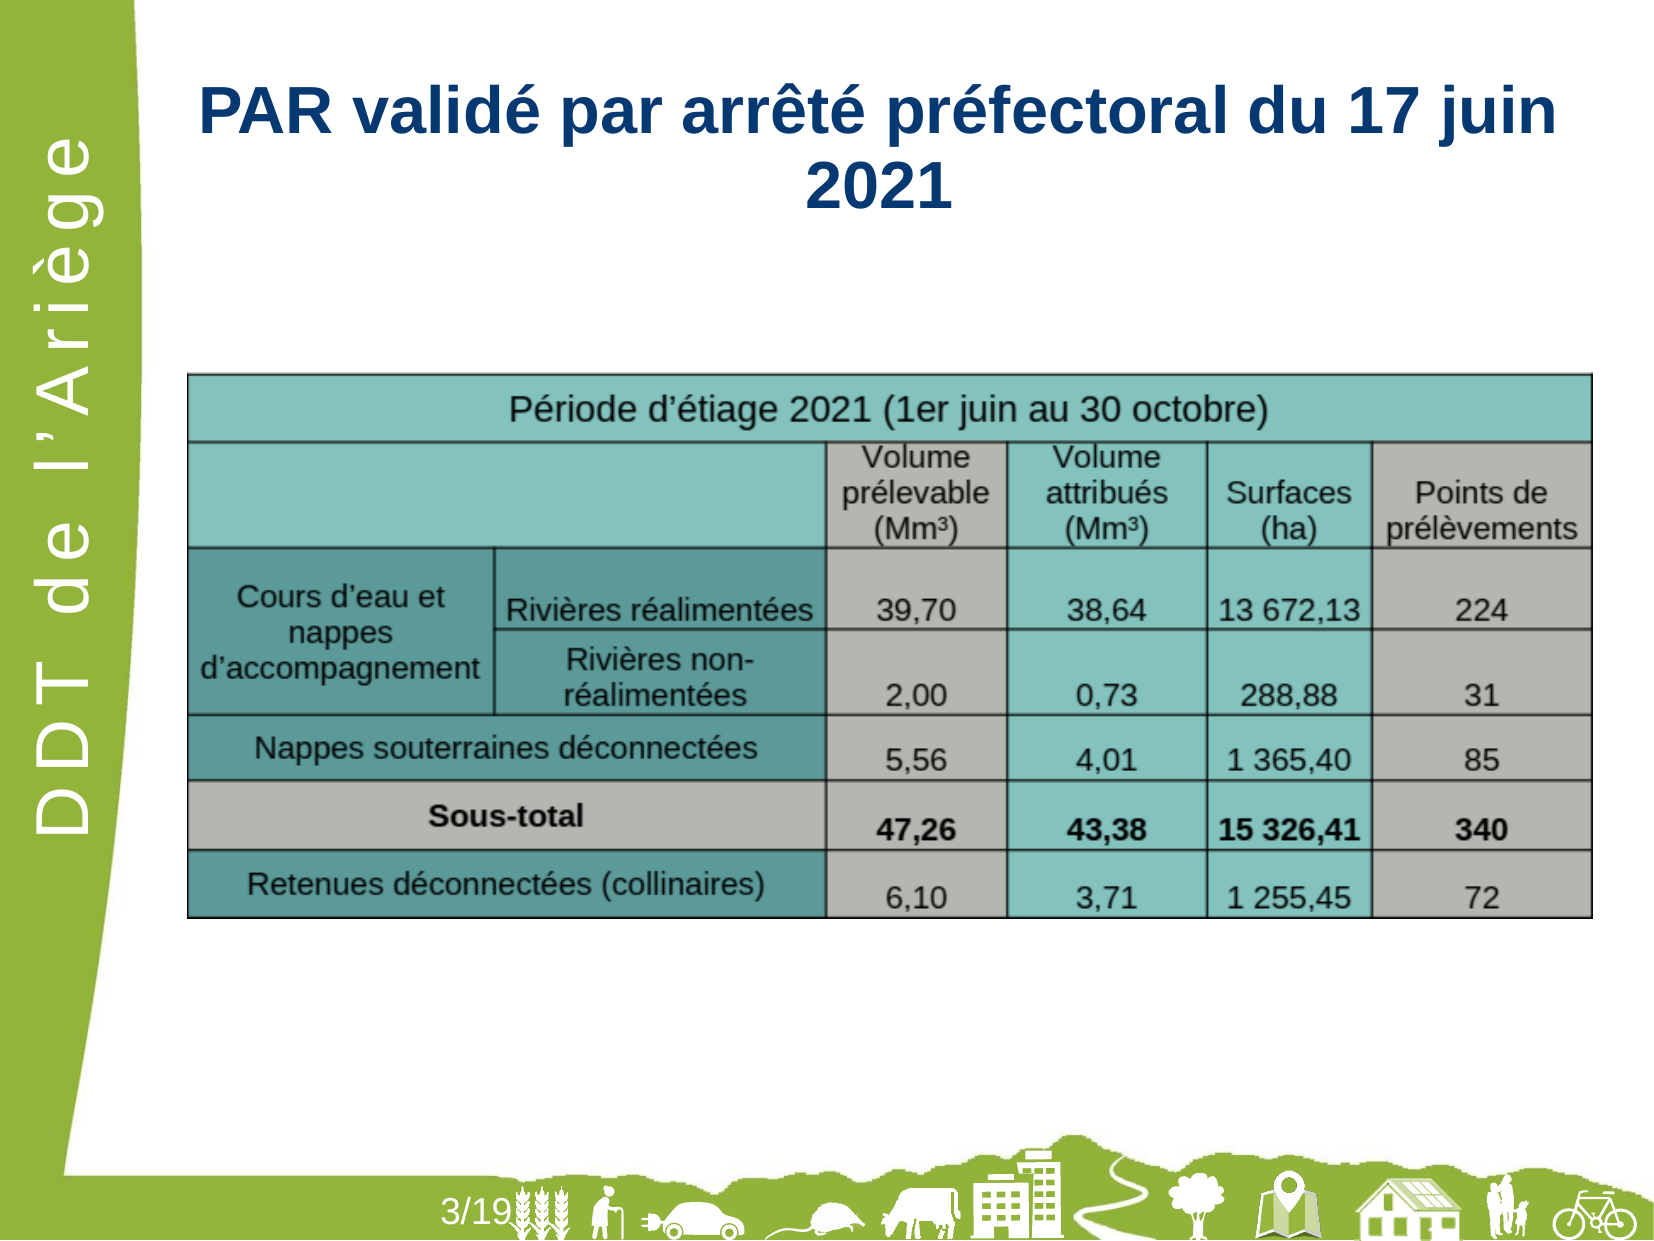

# PAR validé par arrêté préfectoral du 17 juin 2021